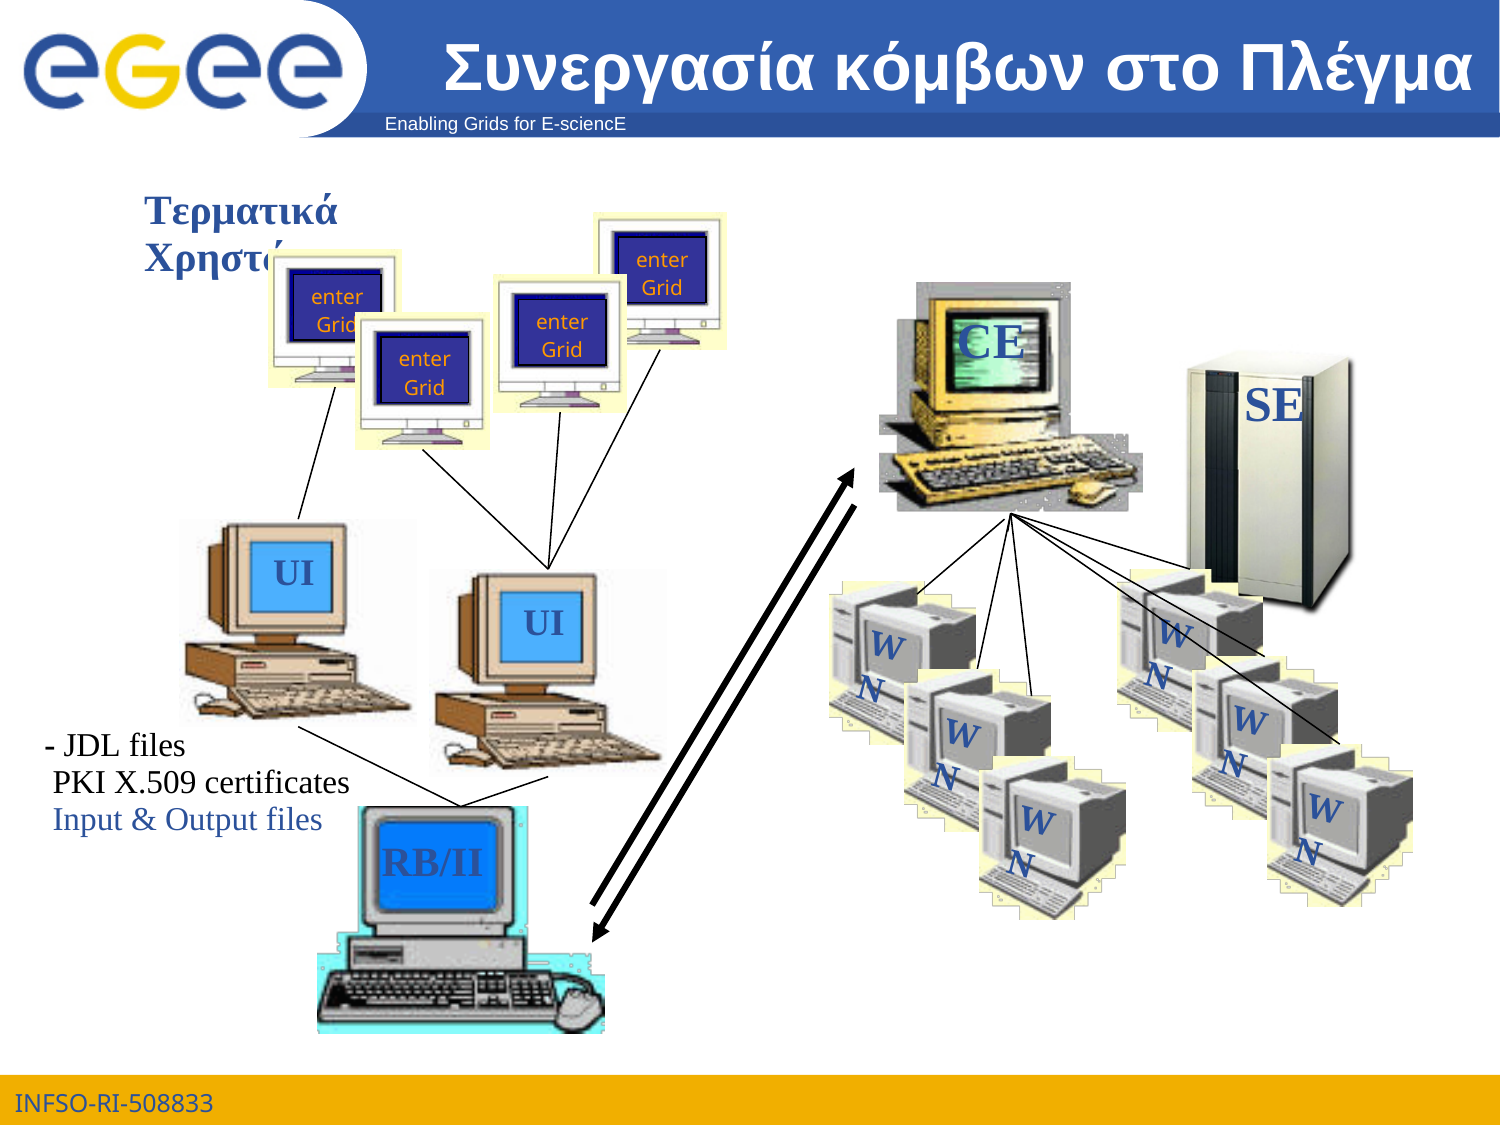

# Συνεργασία κόμβων στο Πλέγμα
Τερματικά Χρηστών
enter
Grid
enter
Grid
enter
Grid
CE
enter
Grid
SE
 UI
 UI
WN
WN
WN
WN
WN
- JDL files
 PKI X.509 certificates
 Input & Output files
WN
RB/II